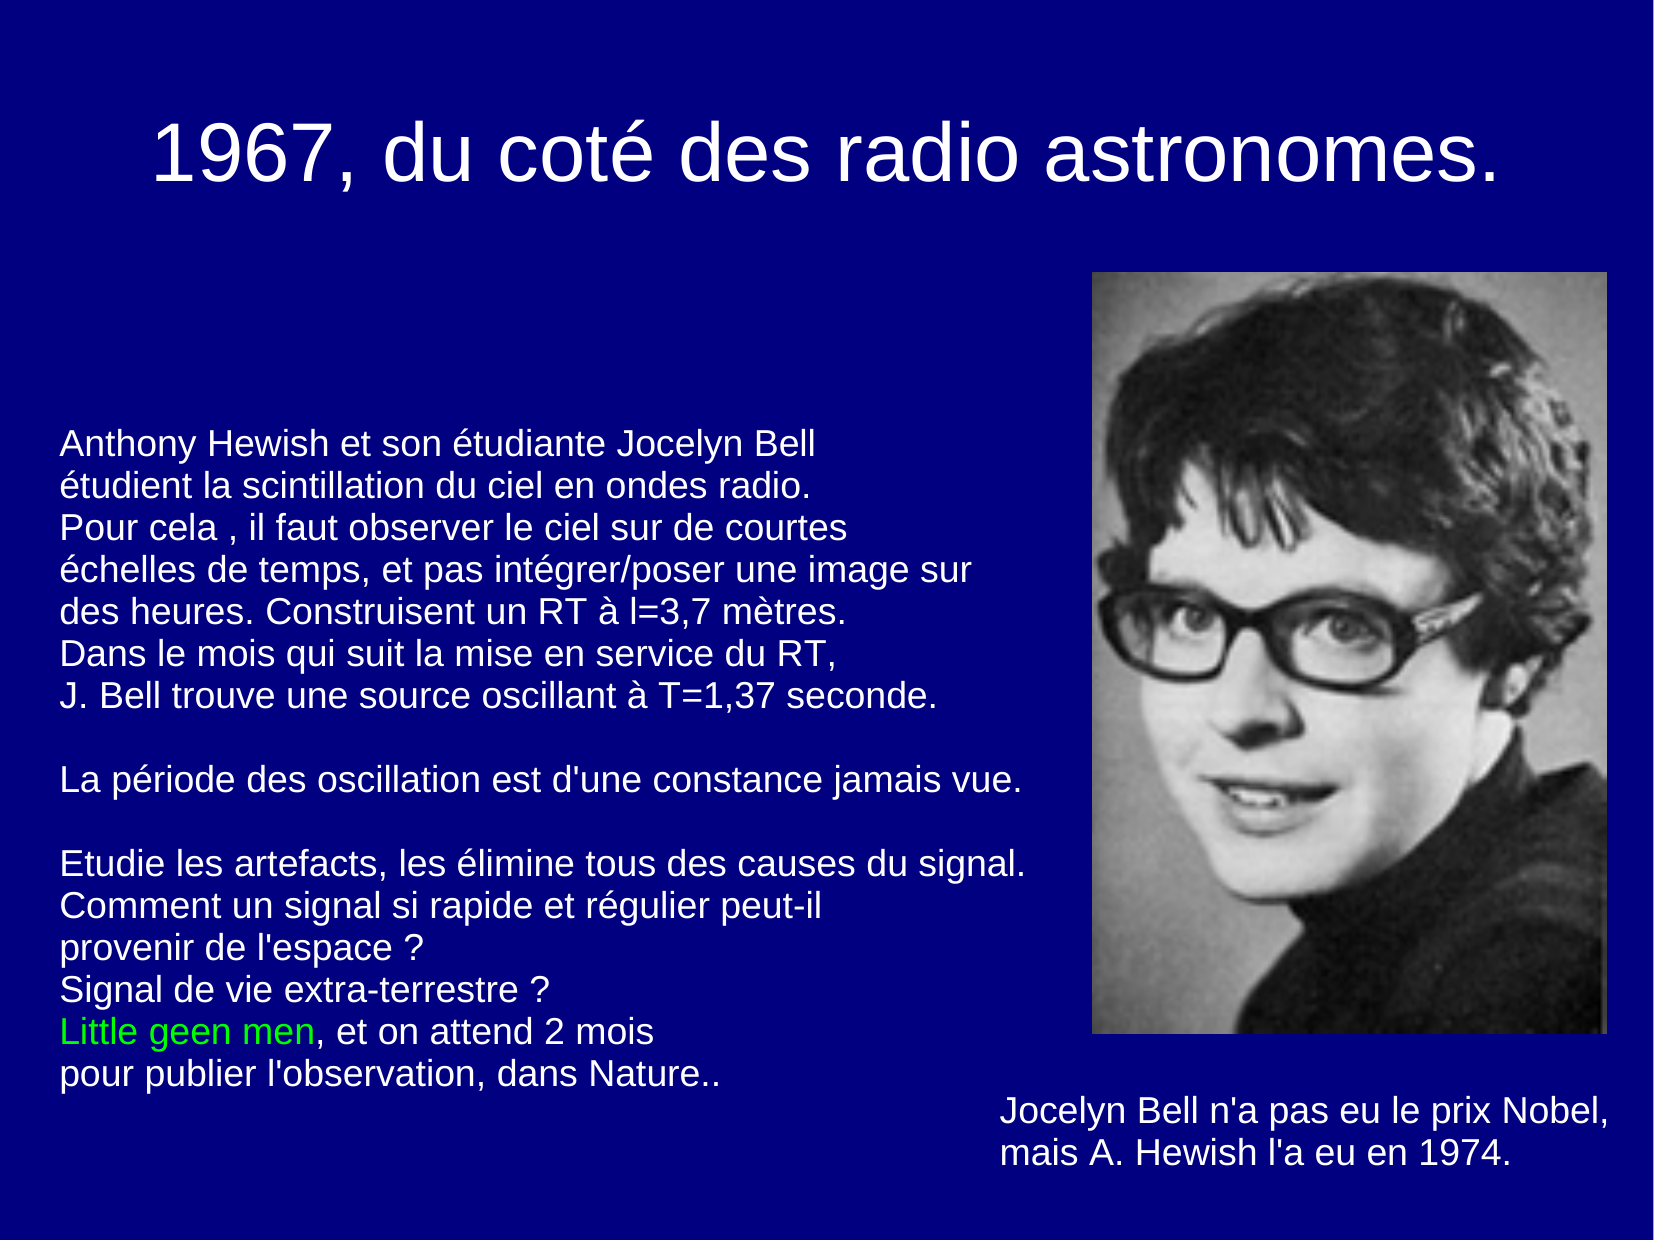

# 1967, du coté des radio astronomes.
Anthony Hewish et son étudiante Jocelyn Bell
étudient la scintillation du ciel en ondes radio.
Pour cela , il faut observer le ciel sur de courtes
échelles de temps, et pas intégrer/poser une image sur
des heures. Construisent un RT à l=3,7 mètres.
Dans le mois qui suit la mise en service du RT,
J. Bell trouve une source oscillant à T=1,37 seconde.
La période des oscillation est d'une constance jamais vue.
Etudie les artefacts, les élimine tous des causes du signal.
Comment un signal si rapide et régulier peut-il
provenir de l'espace ?
Signal de vie extra-terrestre ?
Little geen men, et on attend 2 mois
pour publier l'observation, dans Nature..
Jocelyn Bell n'a pas eu le prix Nobel,
mais A. Hewish l'a eu en 1974.